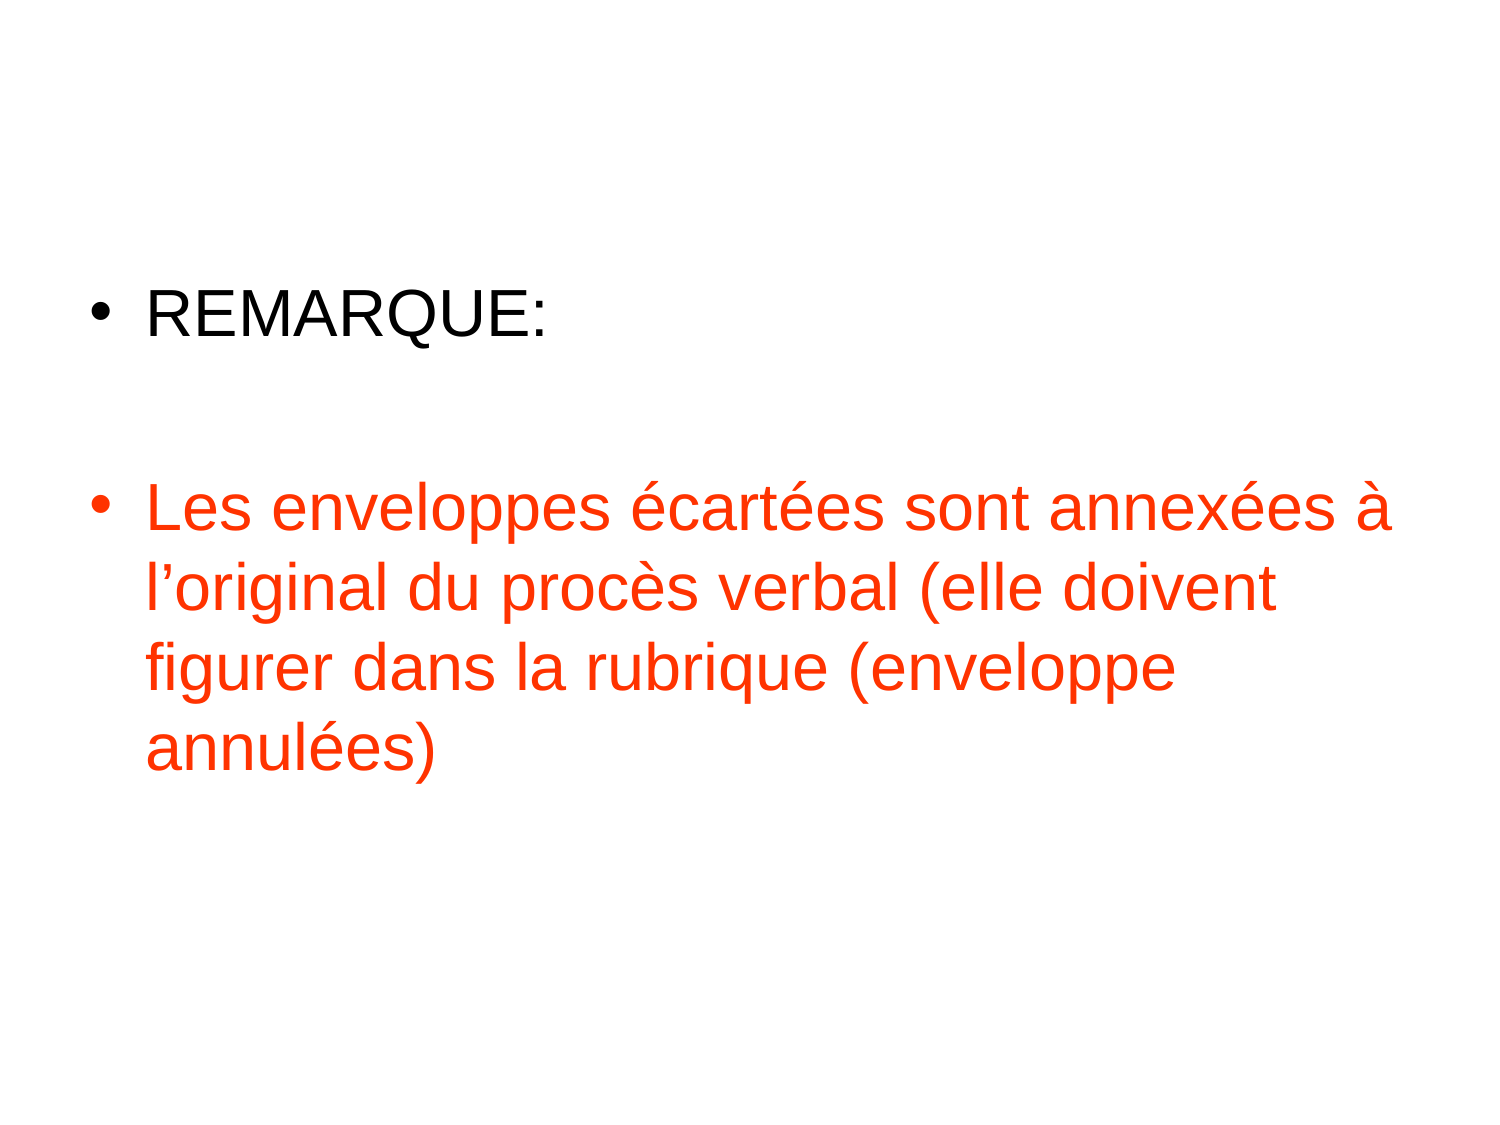

# REMARQUE:
Les enveloppes écartées sont annexées à l’original du procès verbal (elle doivent figurer dans la rubrique (enveloppe annulées)